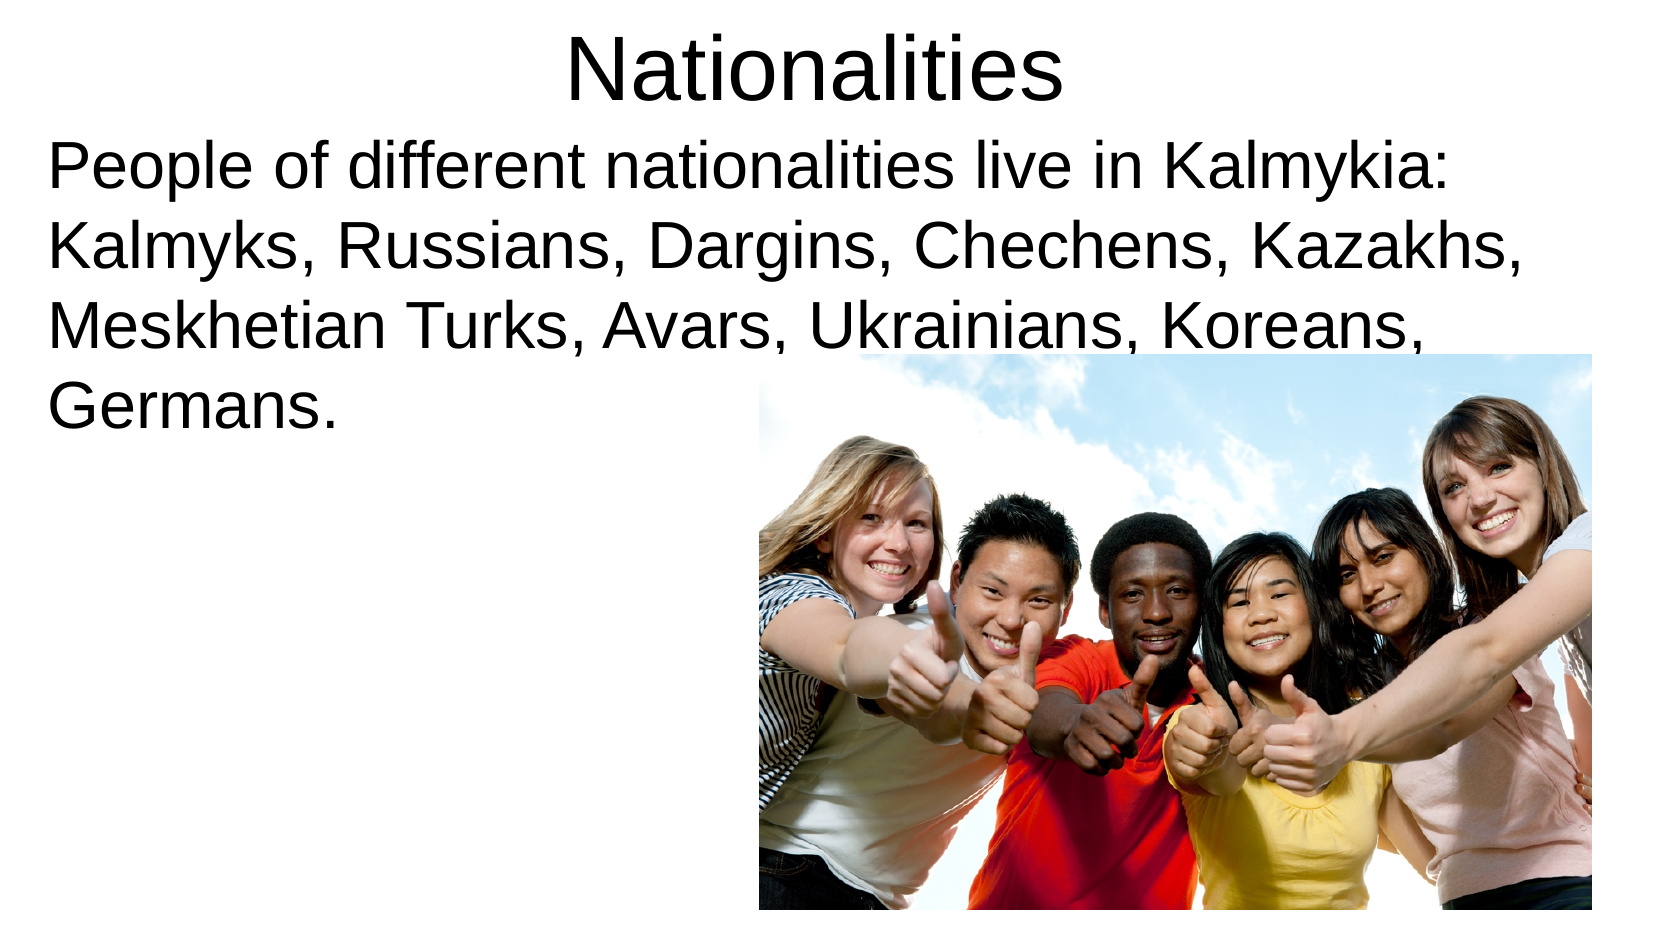

# Nationalities
People of different nationalities live in Kalmykia: Kalmyks, Russians, Dargins, Chechens, Kazakhs, Meskhetian Turks, Avars, Ukrainians, Koreans, Germans.